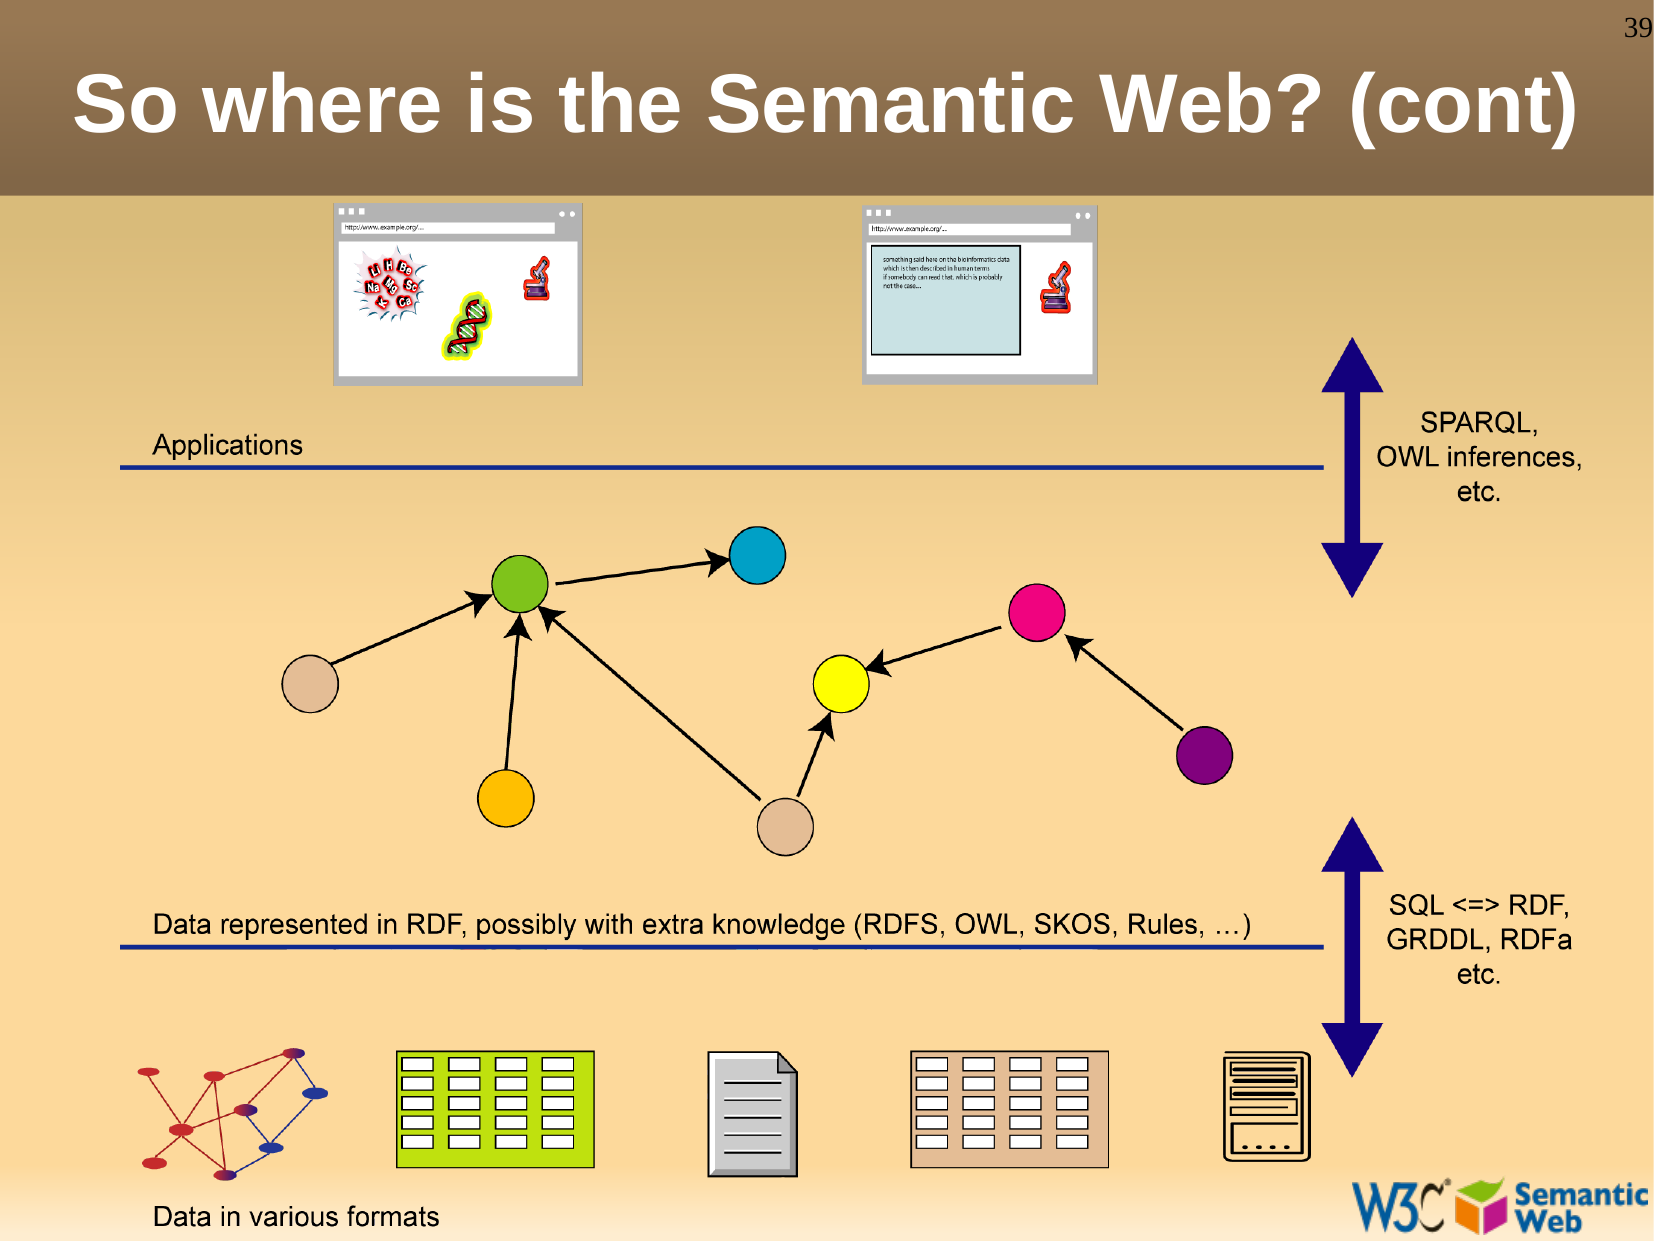

# So where is the Semantic Web? (cont)
39